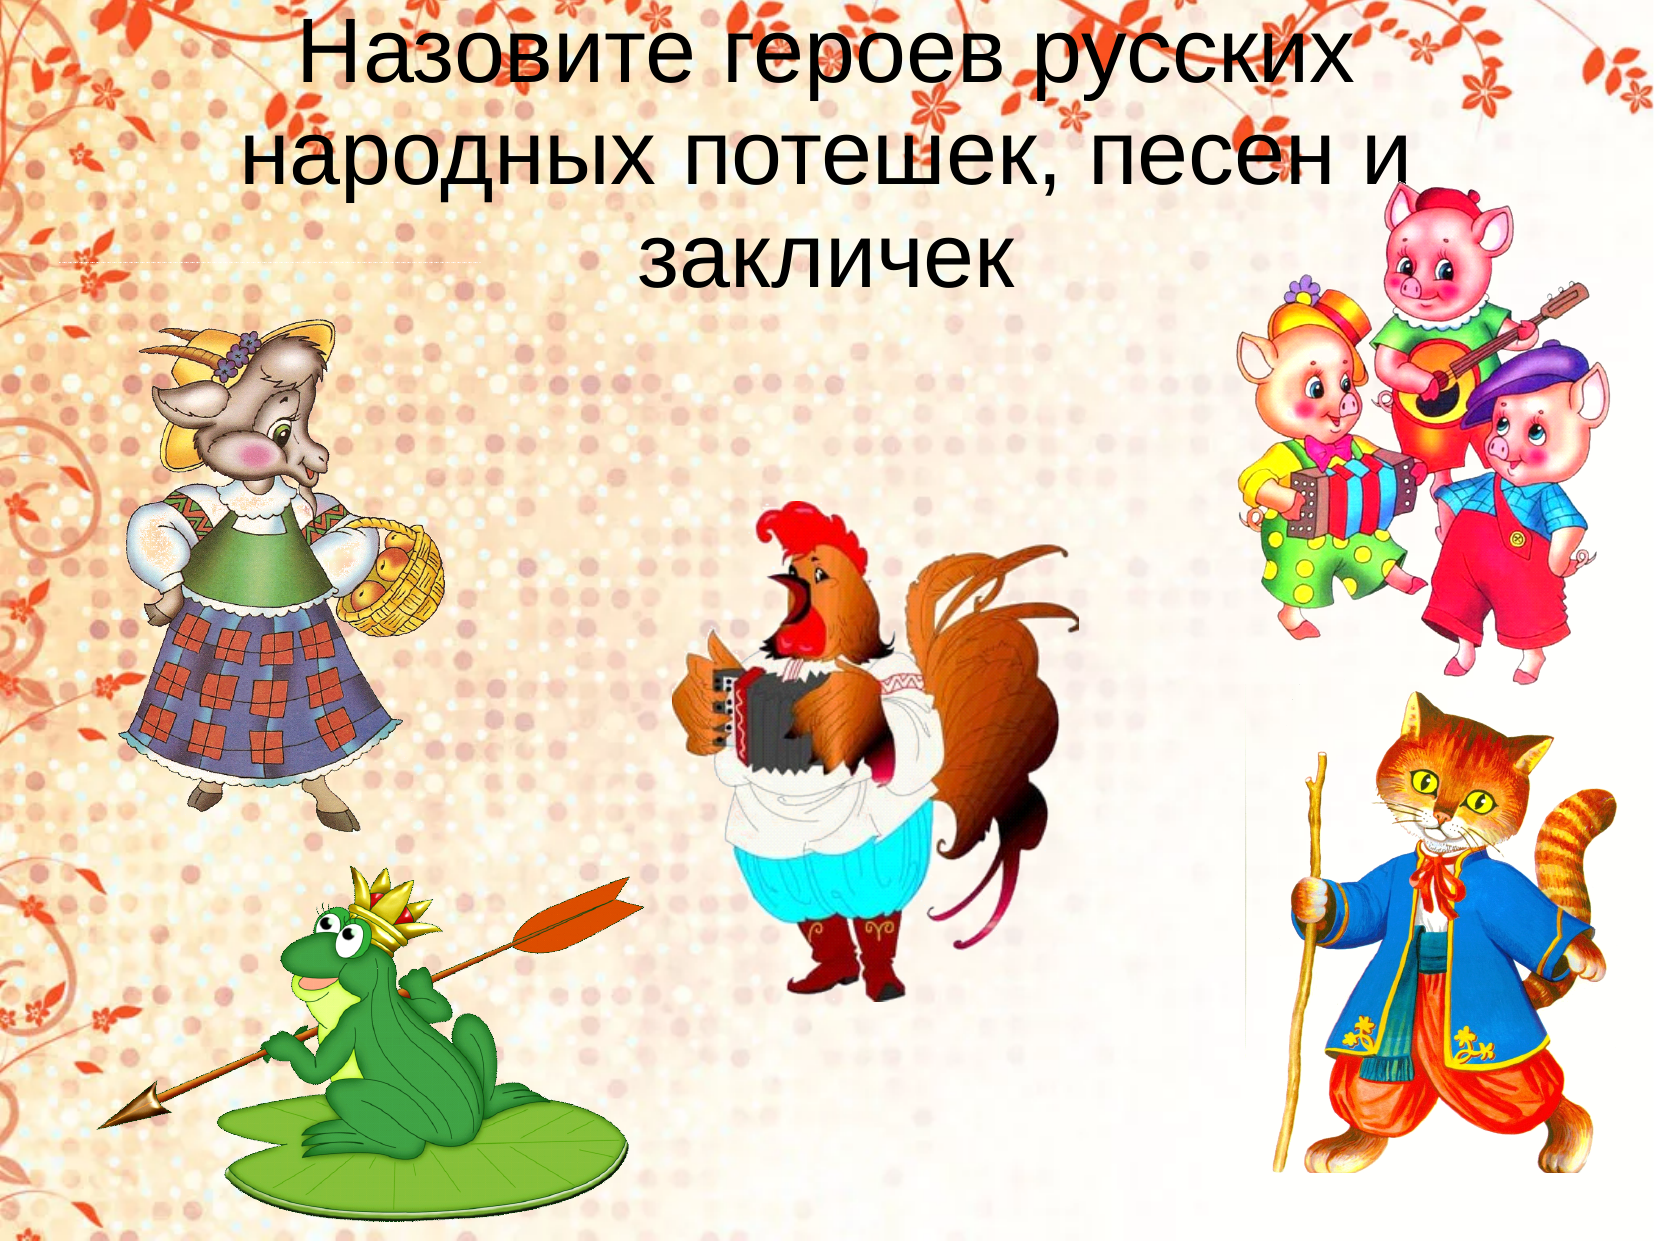

# Назовите героев русских народных потешек, песен и закличек